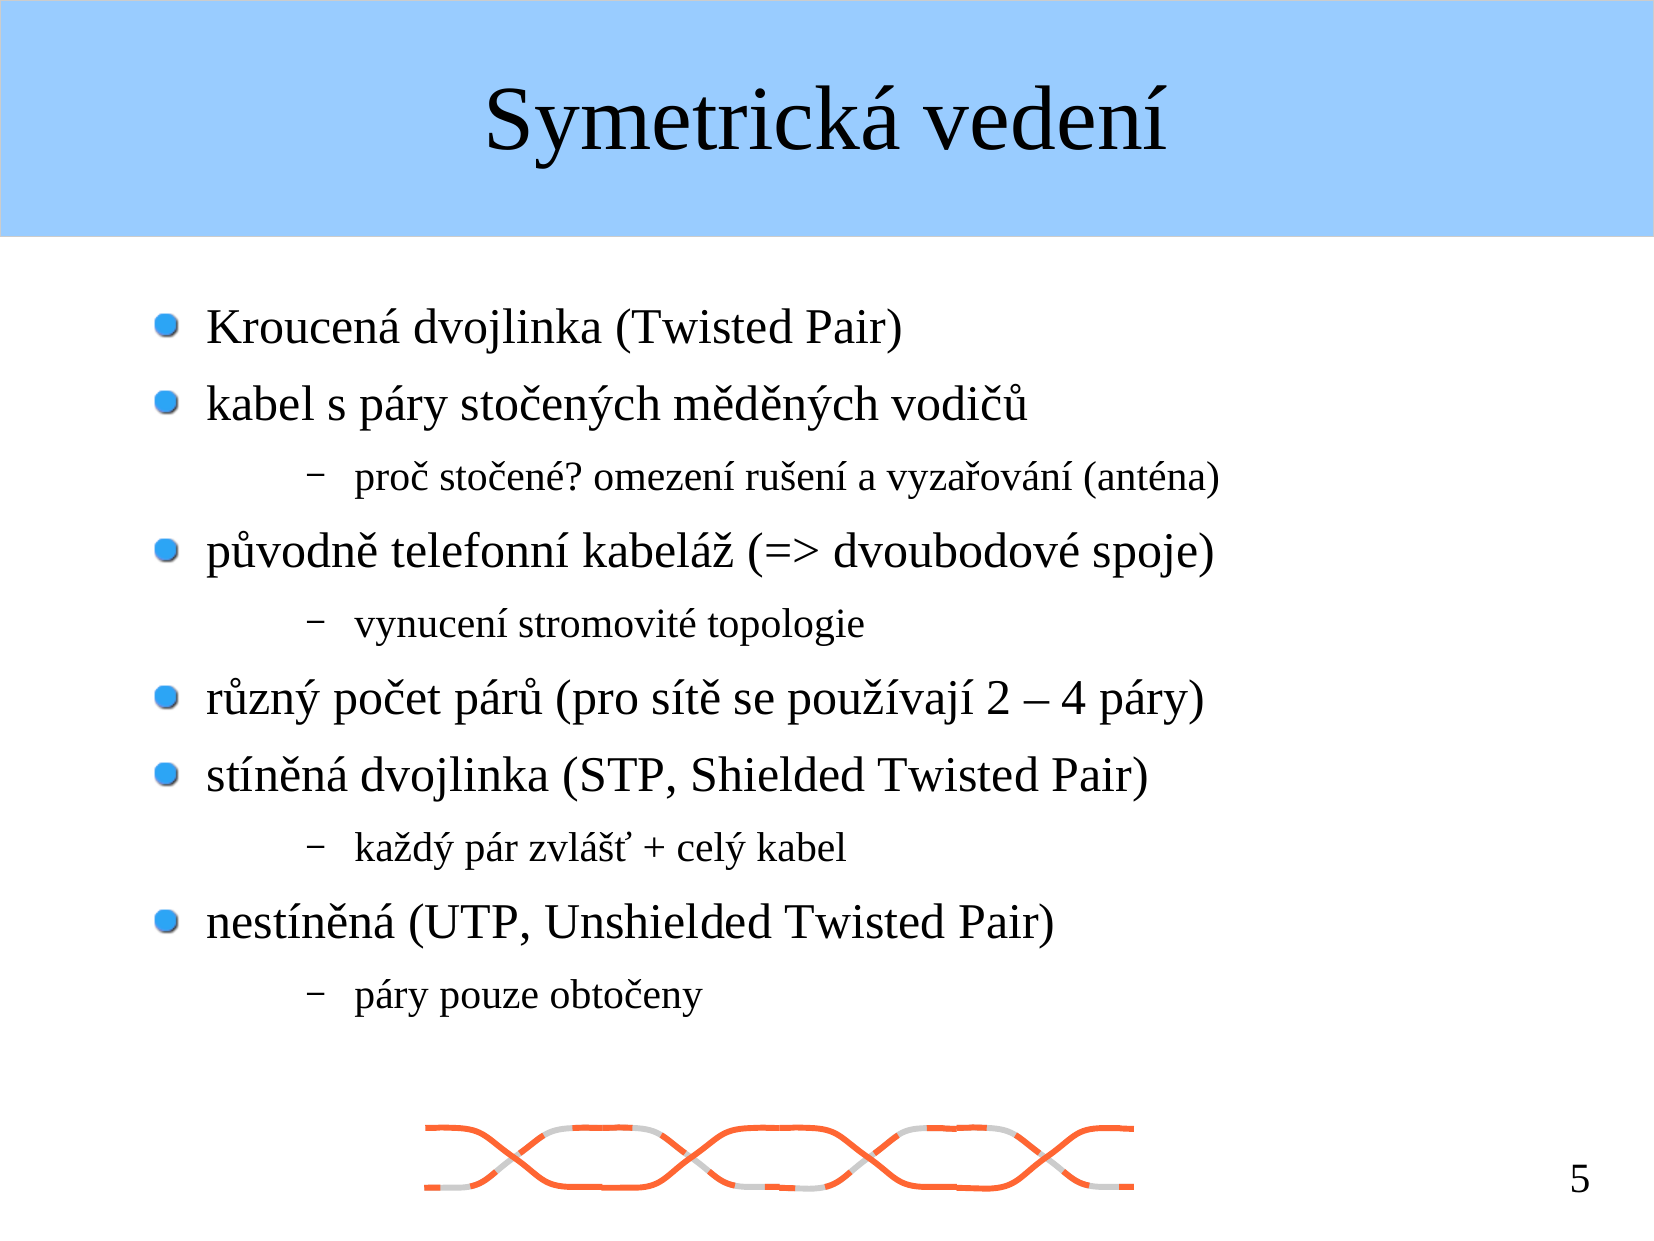

# Symetrická vedení
Kroucená dvojlinka (Twisted Pair)
kabel s páry stočených měděných vodičů
proč stočené? omezení rušení a vyzařování (anténa)
původně telefonní kabeláž (=> dvoubodové spoje)
vynucení stromovité topologie
různý počet párů (pro sítě se používají 2 – 4 páry)
stíněná dvojlinka (STP, Shielded Twisted Pair)
každý pár zvlášť + celý kabel
nestíněná (UTP, Unshielded Twisted Pair)
páry pouze obtočeny